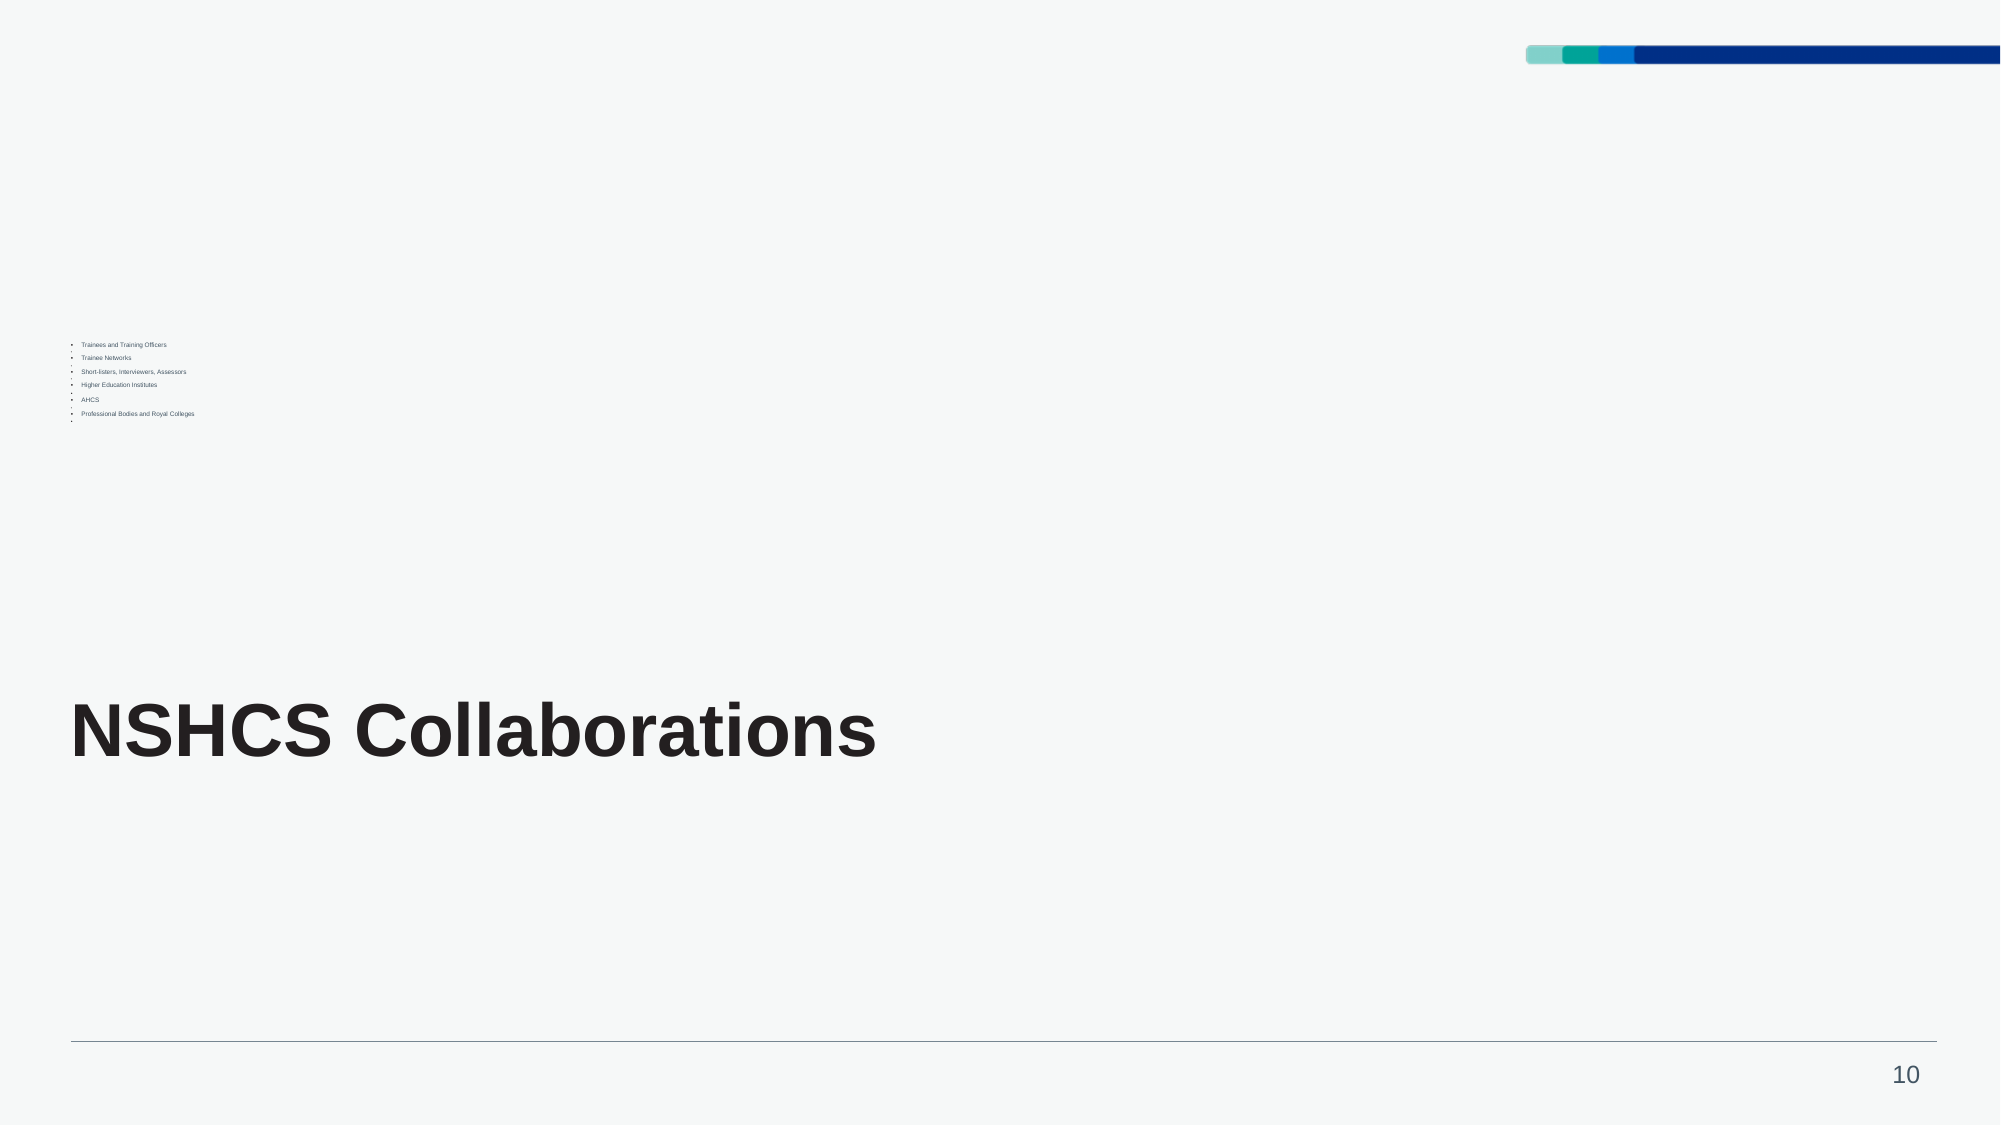

# Trainees and Training Officers
Trainee Networks
Short-listers, Interviewers, Assessors
Higher Education Institutes
AHCS
Professional Bodies and Royal Colleges
NSHCS Collaborations